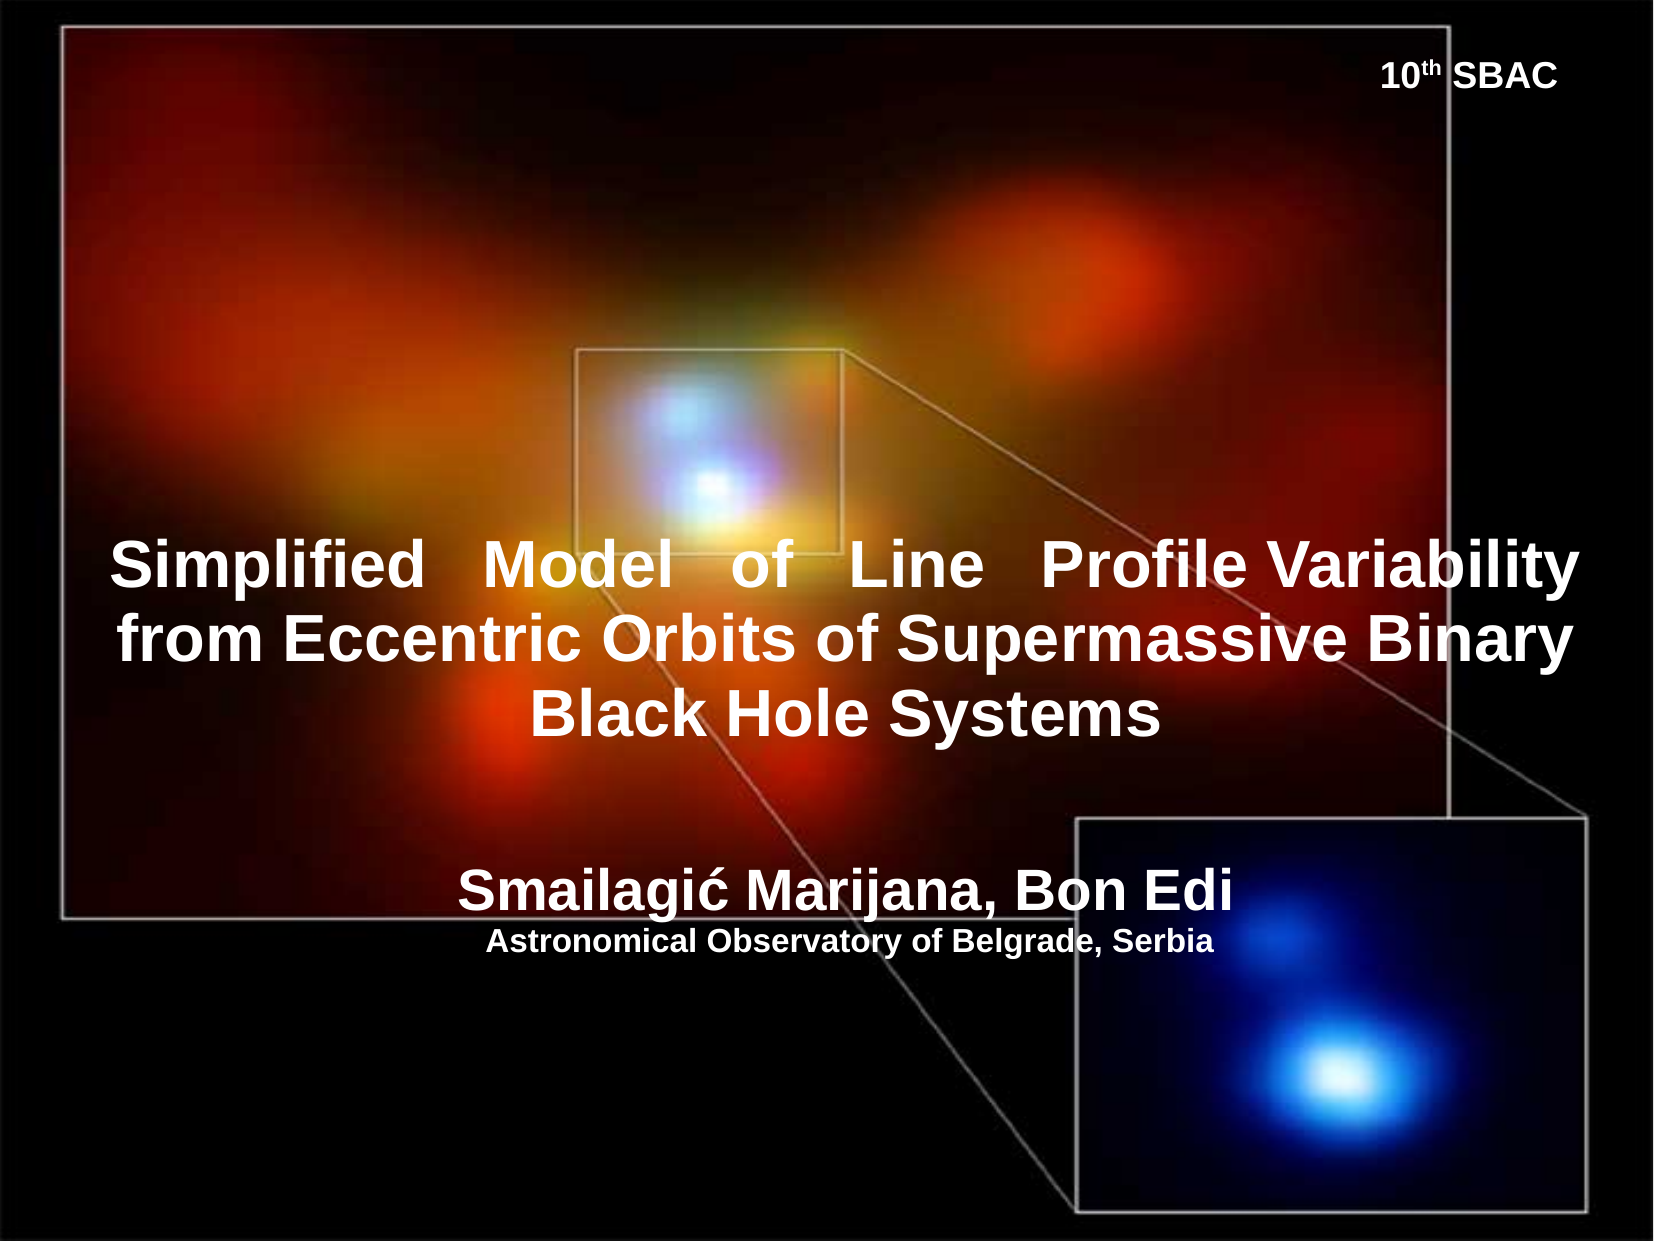

10th SBAC
# Simplified Model of Line Profile Variability from Eccentric Orbits of Supermassive Binary Black Hole Systems Smailagić Marijana, Bon Edi Astronomical Observatory of Belgrade, Serbia